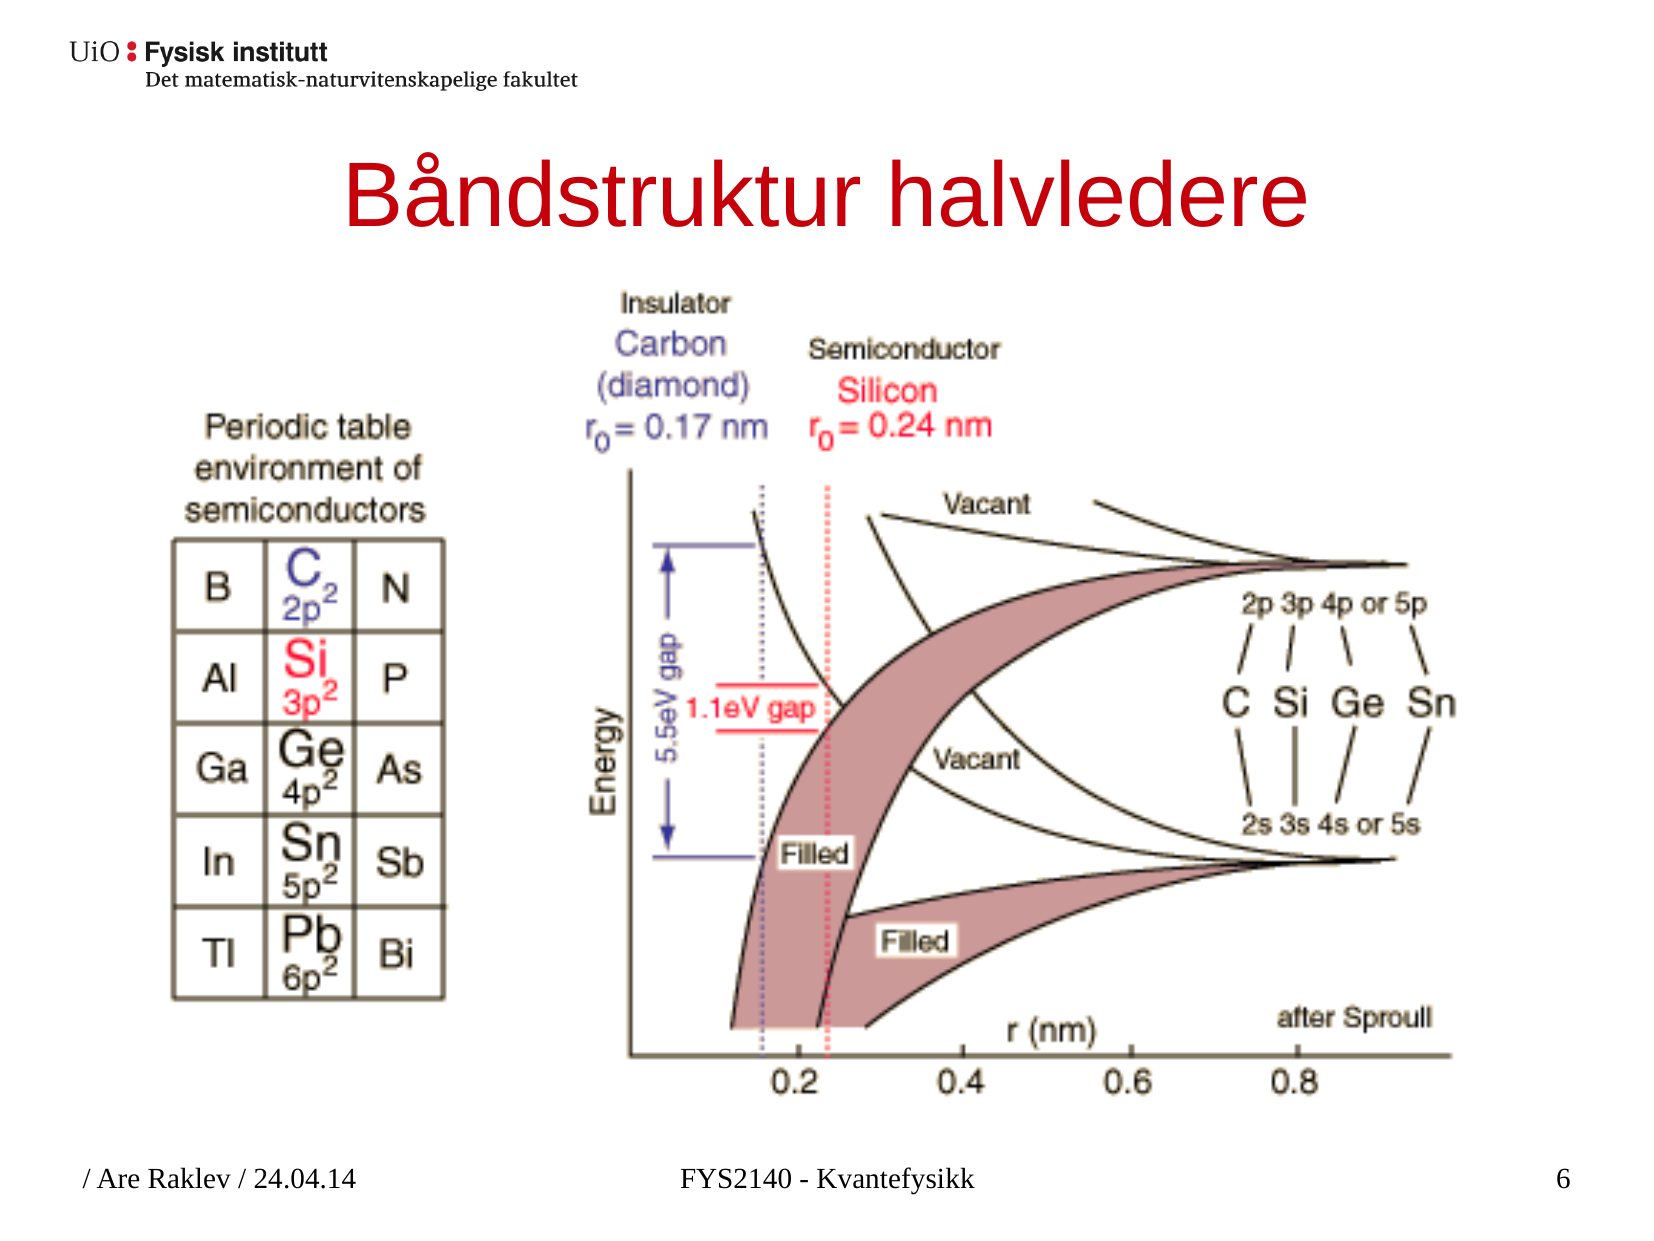

# Båndstruktur halvledere
/ Are Raklev / 24.04.14
FYS2140 - Kvantefysikk
6